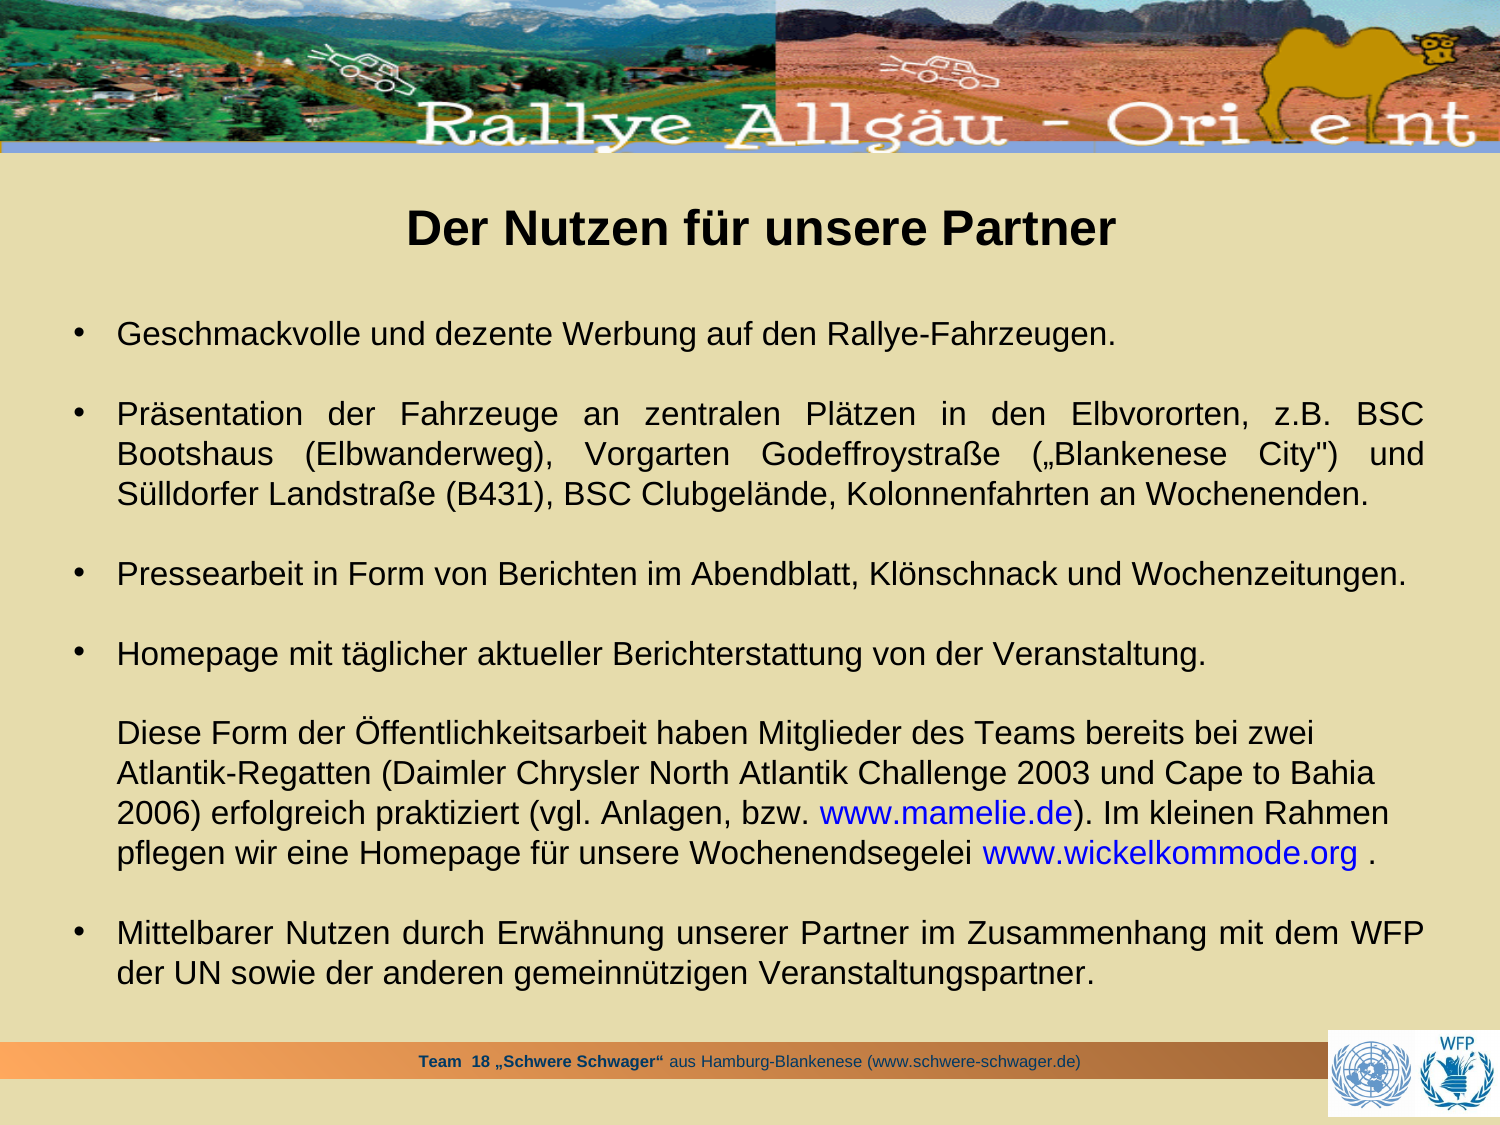

Der Nutzen für unsere Partner
Geschmackvolle und dezente Werbung auf den Rallye-Fahrzeugen.
Präsentation der Fahrzeuge an zentralen Plätzen in den Elbvororten, z.B. BSC Bootshaus (Elbwanderweg), Vorgarten Godeffroystraße („Blankenese City") und Sülldorfer Landstraße (B431), BSC Clubgelände, Kolonnenfahrten an Wochenenden.
Pressearbeit in Form von Berichten im Abendblatt, Klönschnack und Wochenzeitungen.
Homepage mit täglicher aktueller Berichterstattung von der Veranstaltung.
Diese Form der Öffentlichkeitsarbeit haben Mitglieder des Teams bereits bei zwei Atlantik-Regatten (Daimler Chrysler North Atlantik Challenge 2003 und Cape to Bahia 2006) erfolgreich praktiziert (vgl. Anlagen, bzw. www.mamelie.de). Im kleinen Rahmen pflegen wir eine Homepage für unsere Wochenendsegelei www.wickelkommode.org .
Mittelbarer Nutzen durch Erwähnung unserer Partner im Zusammenhang mit dem WFP der UN sowie der anderen gemeinnützigen Veranstaltungspartner.